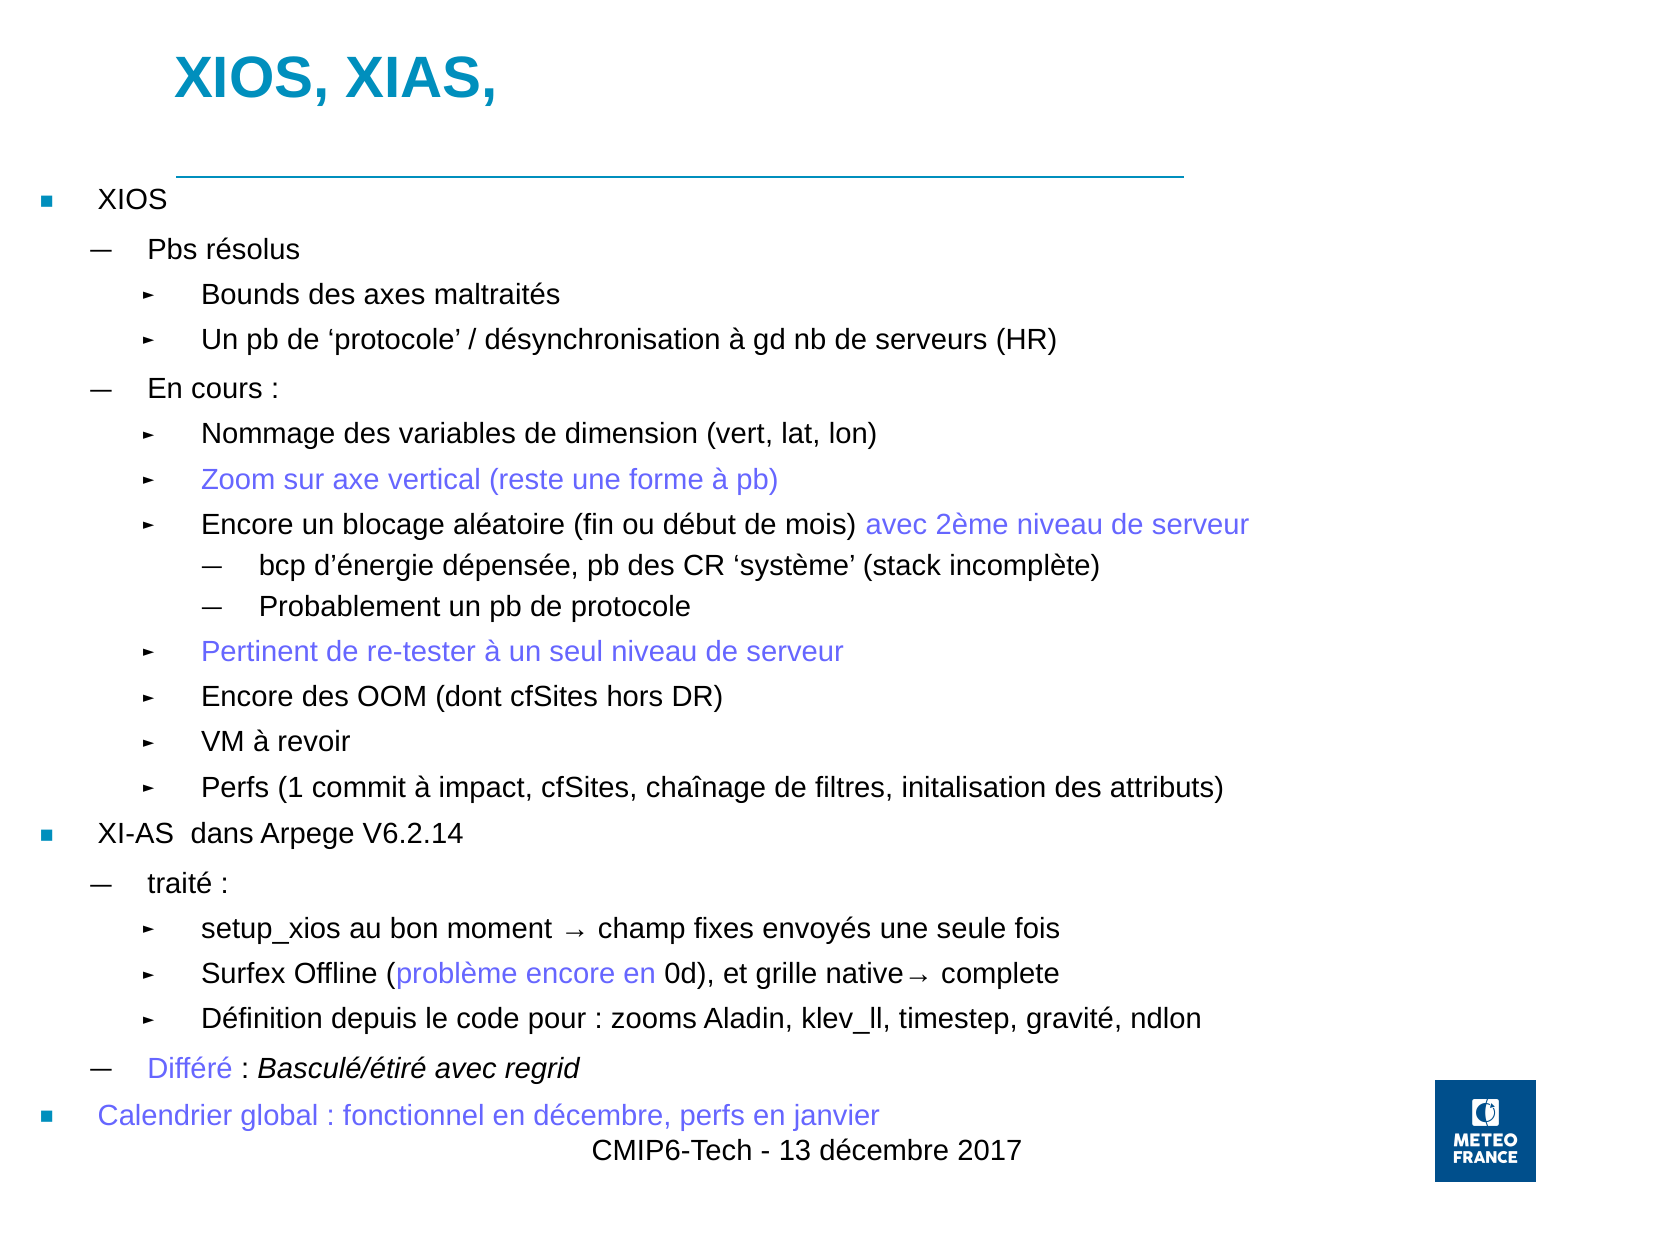

# XIOS, XIAS,
XIOS
Pbs résolus
Bounds des axes maltraités
Un pb de ‘protocole’ / désynchronisation à gd nb de serveurs (HR)
En cours :
Nommage des variables de dimension (vert, lat, lon)
Zoom sur axe vertical (reste une forme à pb)
Encore un blocage aléatoire (fin ou début de mois) avec 2ème niveau de serveur
bcp d’énergie dépensée, pb des CR ‘système’ (stack incomplète)
Probablement un pb de protocole
Pertinent de re-tester à un seul niveau de serveur
Encore des OOM (dont cfSites hors DR)
VM à revoir
Perfs (1 commit à impact, cfSites, chaînage de filtres, initalisation des attributs)
XI-AS  dans Arpege V6.2.14
traité :
setup_xios au bon moment → champ fixes envoyés une seule fois
Surfex Offline (problème encore en 0d), et grille native→ complete
Définition depuis le code pour : zooms Aladin, klev_ll, timestep, gravité, ndlon
Différé : Basculé/étiré avec regrid
Calendrier global : fonctionnel en décembre, perfs en janvier
CMIP6-Tech - 13 décembre 2017